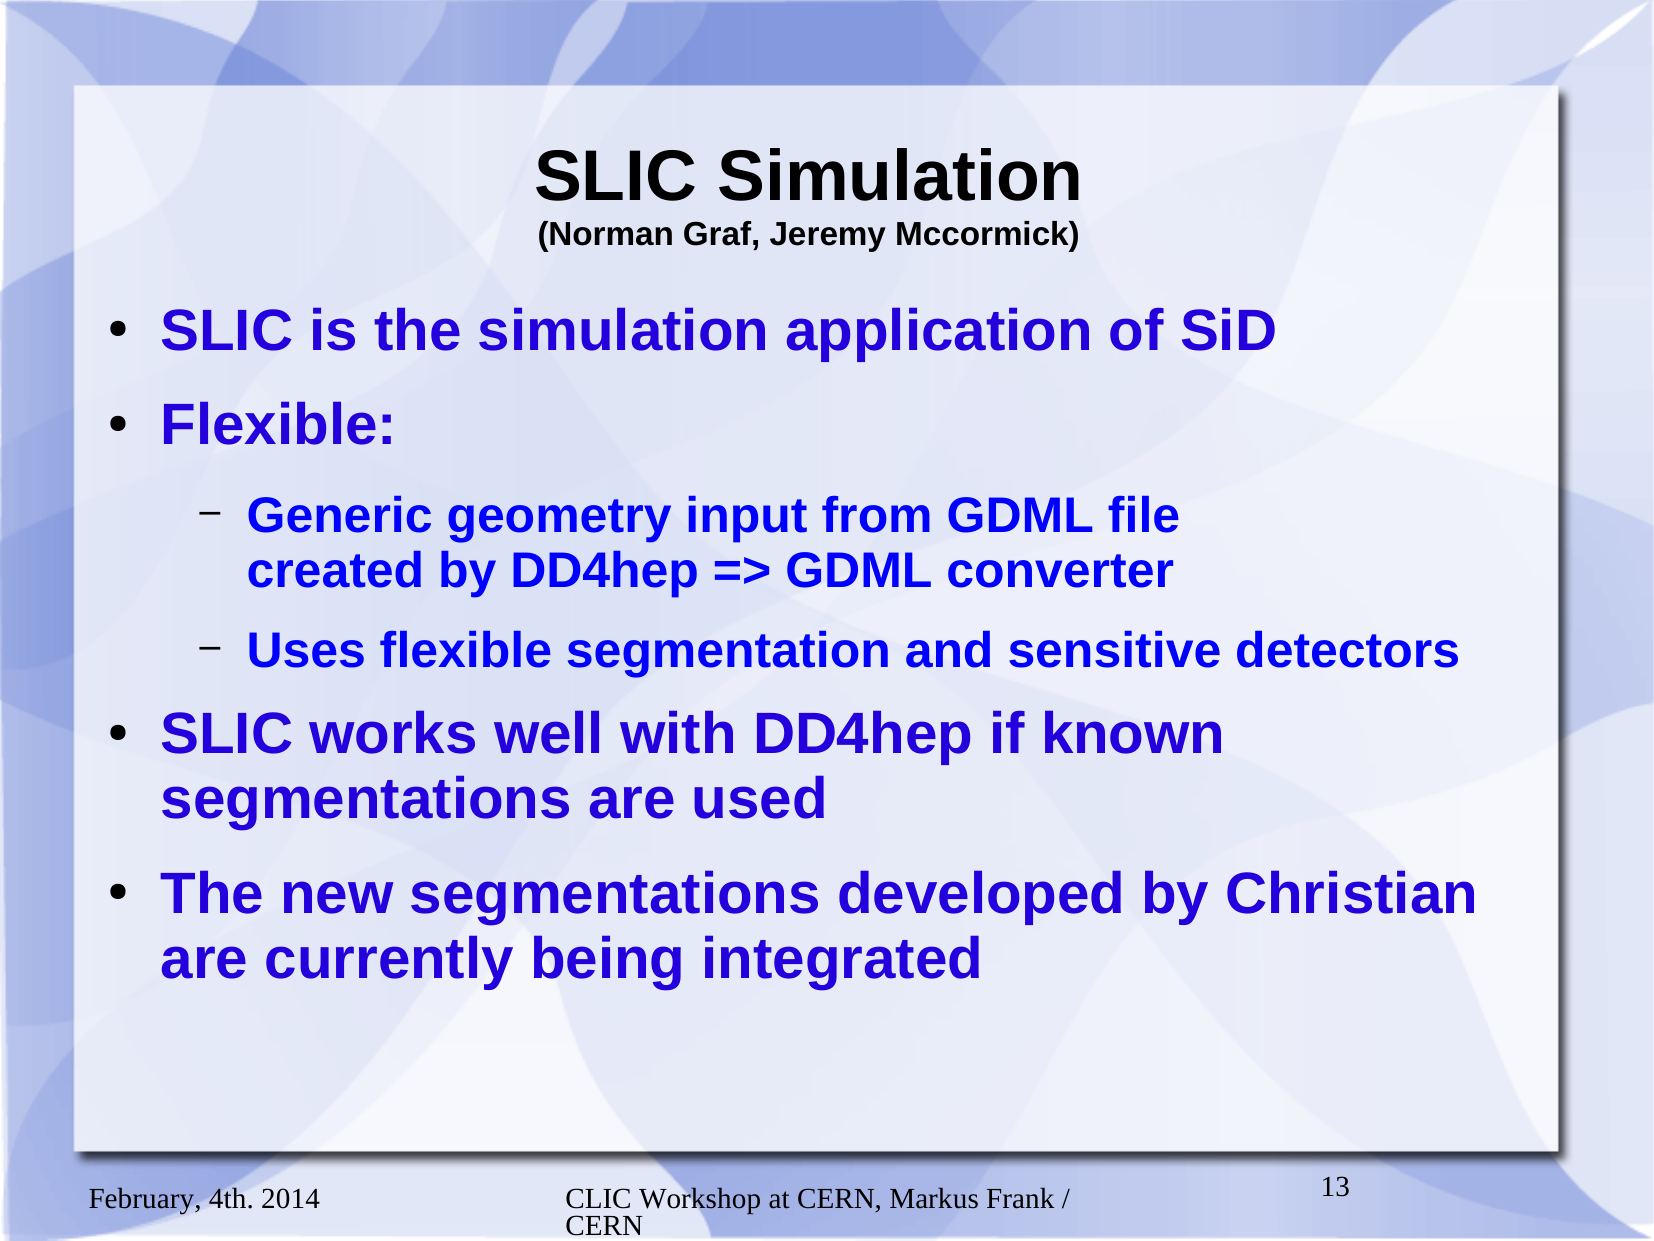

# SLIC Simulation (Norman Graf, Jeremy Mccormick)
SLIC is the simulation application of SiD
Flexible:
Generic geometry input from GDML file
created by DD4hep => GDML converter
Uses flexible segmentation and sensitive detectors
SLIC works well with DD4hep if known segmentations are used
The new segmentations developed by Christian are currently being integrated
13
February, 4th. 2014
CLIC Workshop at CERN, Markus Frank / CERN